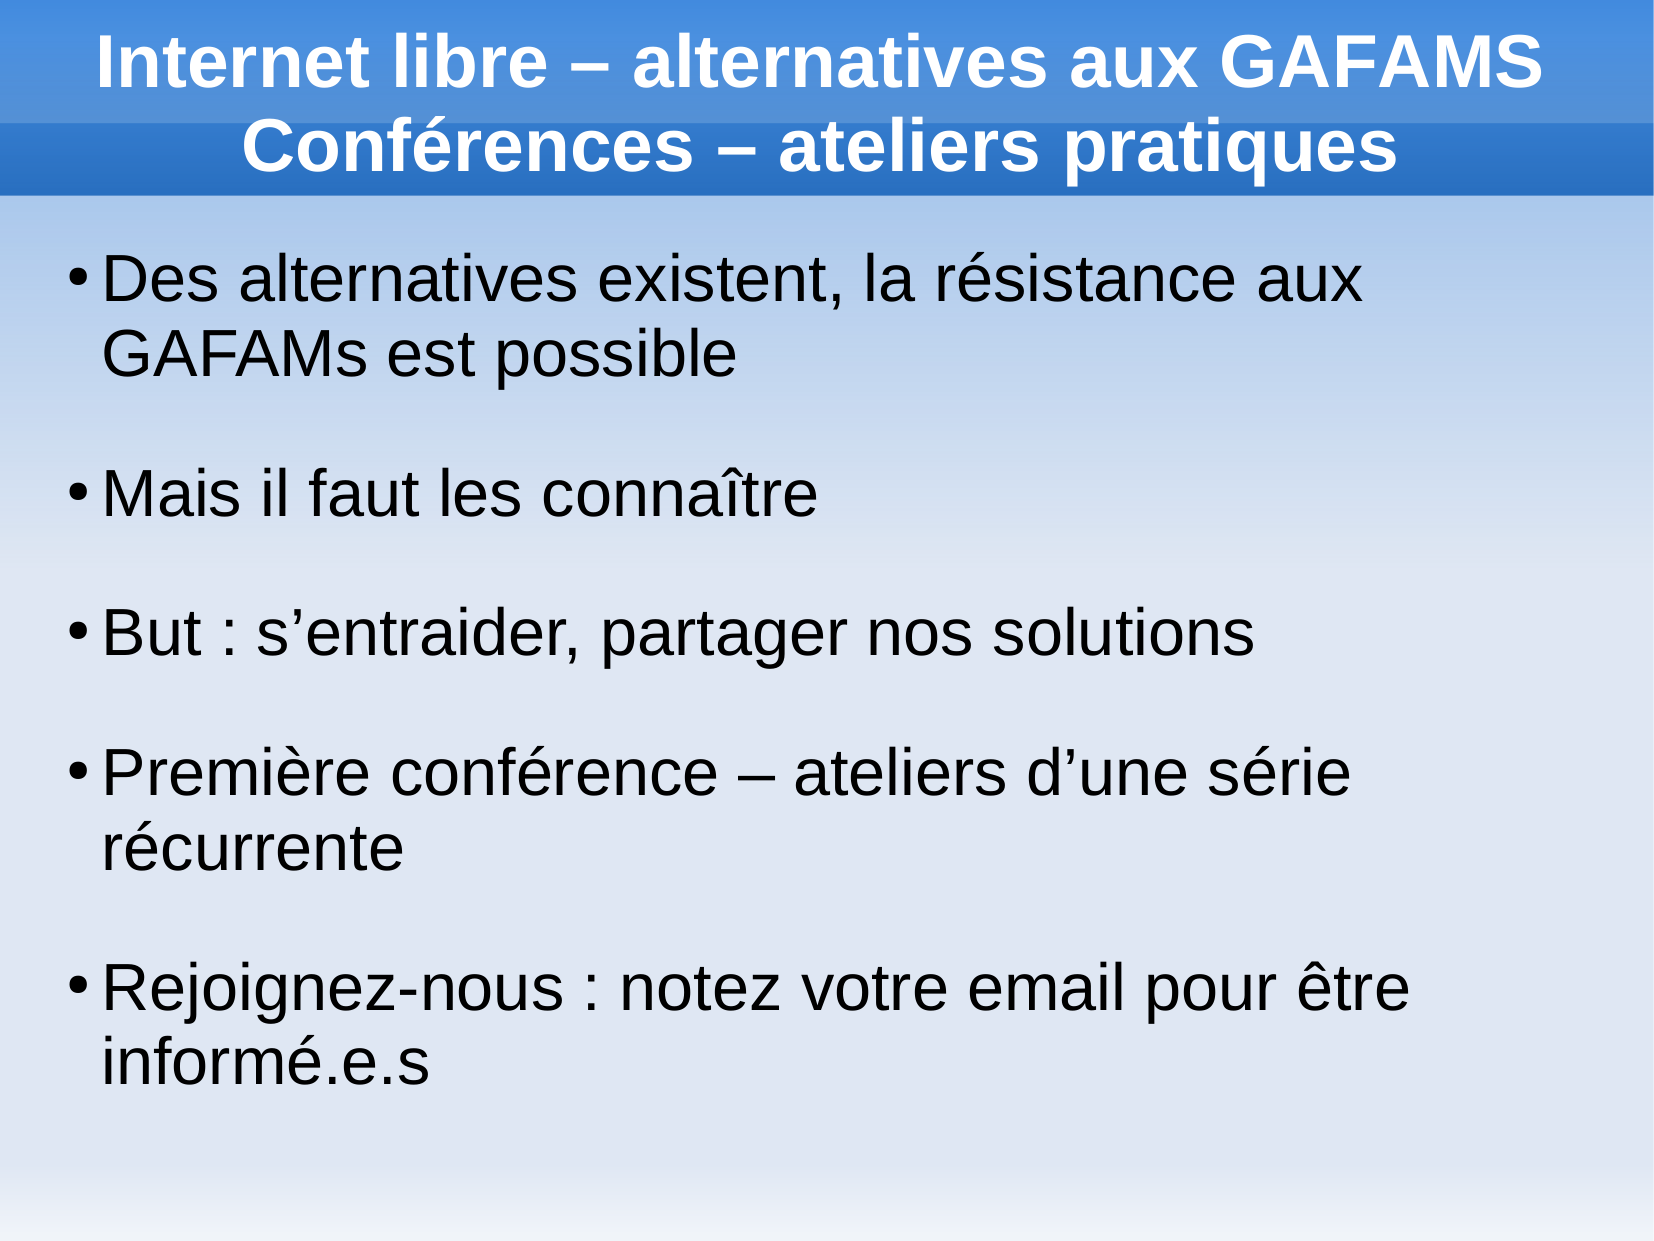

# Internet libre – alternatives aux GAFAMS Conférences – ateliers pratiques
Des alternatives existent, la résistance aux GAFAMs est possible
Mais il faut les connaître
But : s’entraider, partager nos solutions
Première conférence – ateliers d’une série récurrente
Rejoignez-nous : notez votre email pour être informé.e.s